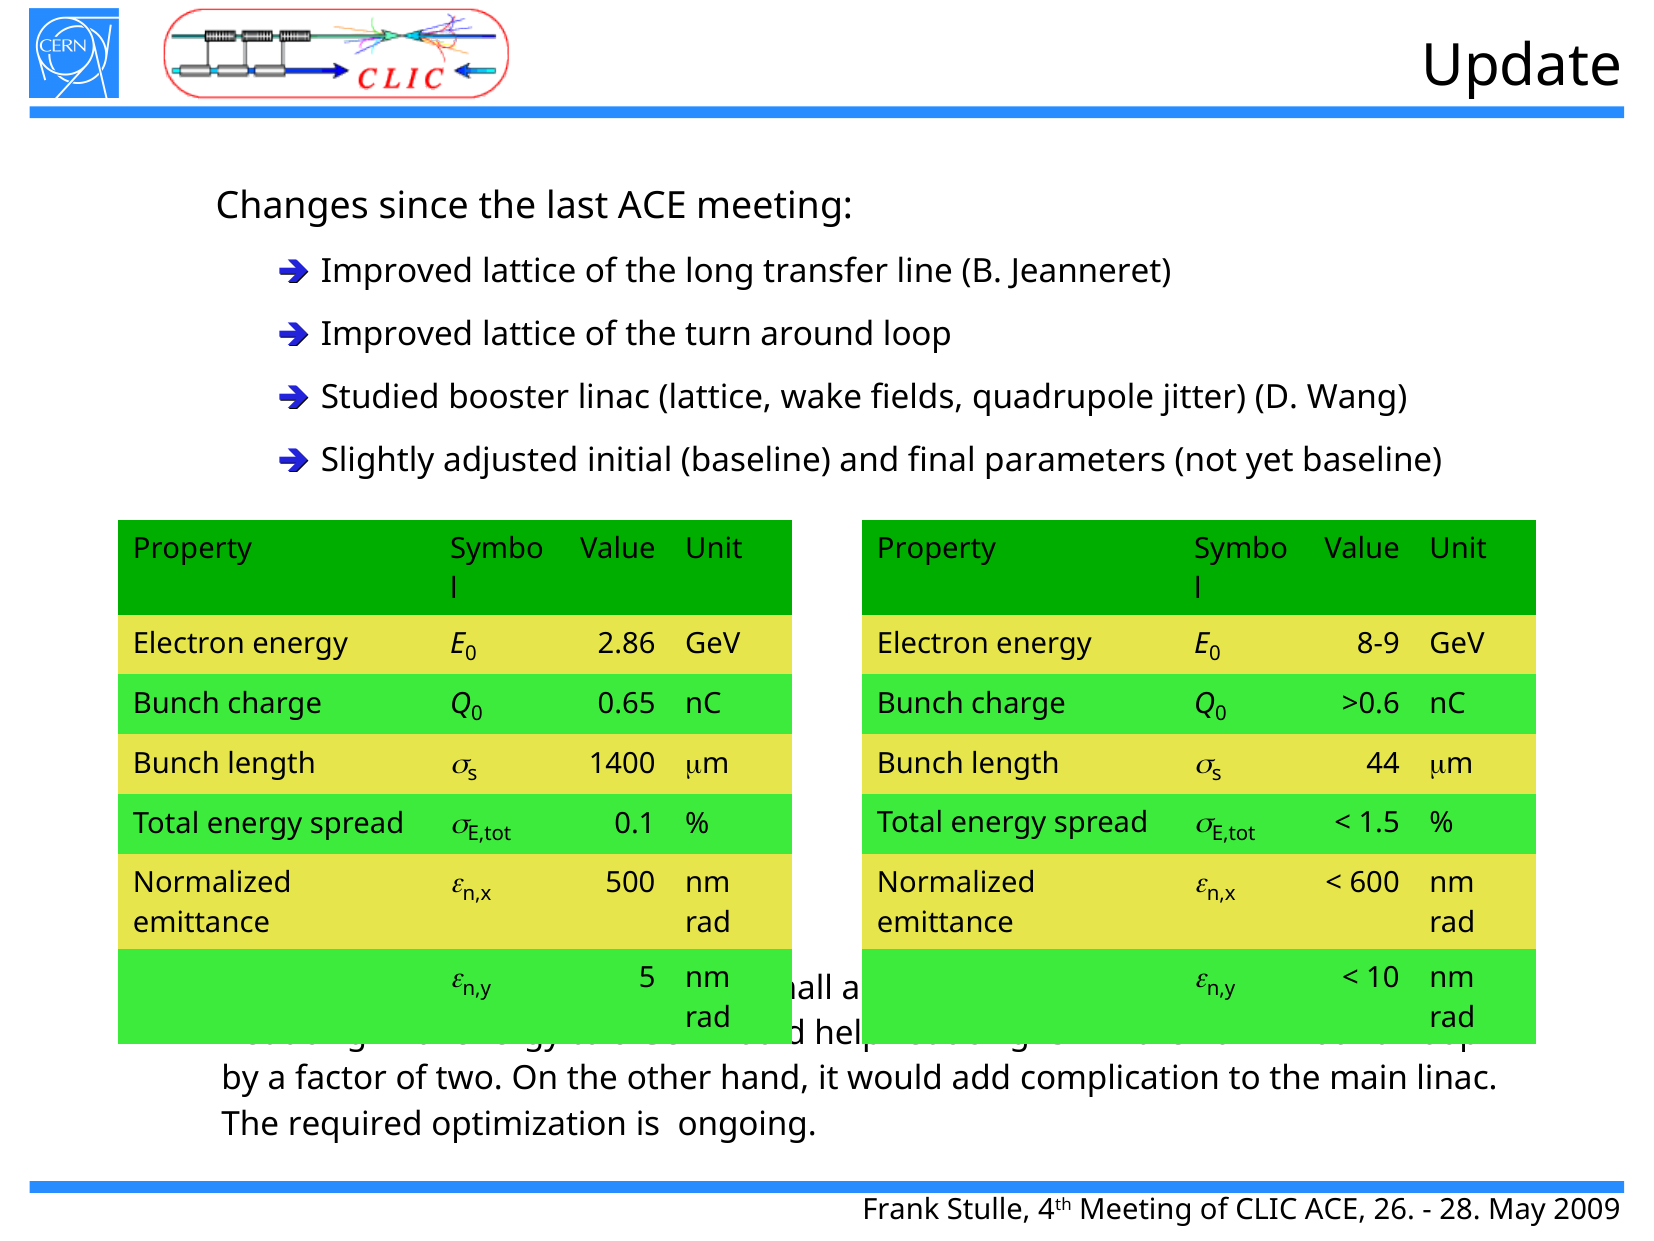

# Update
Changes since the last ACE meeting:
		Improved lattice of the long transfer line (B. Jeanneret)
		Improved lattice of the turn around loop
		Studied booster linac (lattice, wake fields, quadrupole jitter) (D. Wang)
		Slightly adjusted initial (baseline) and final parameters (not yet baseline)
| Property | Symbol | Value | Unit |
| --- | --- | --- | --- |
| Electron energy | E0 | 8-9 | GeV |
| Bunch charge | Q0 | >0.6 | nC |
| Bunch length | ss | 44 | mm |
| Total energy spread | sE,tot | < 1.5 | % |
| Normalized emittance | en,x | < 600 | nm rad |
| | en,y | < 10 | nm rad |
| Property | Symbol | Value | Unit |
| --- | --- | --- | --- |
| Electron energy | E0 | 2.86 | GeV |
| Bunch charge | Q0 | 0.65 | nC |
| Bunch length | ss | 1400 | mm |
| Total energy spread | sE,tot | 0.1 | % |
| Normalized emittance | en,x | 500 | nm rad |
| | en,y | 5 | nm rad |
Changes of initial parameters are small and of no major importance for the RTML.
Reducing final energy to 8 GeV would help reducing ISR in the Turn Around Loop
by a factor of two. On the other hand, it would add complication to the main linac.
The required optimization is ongoing.